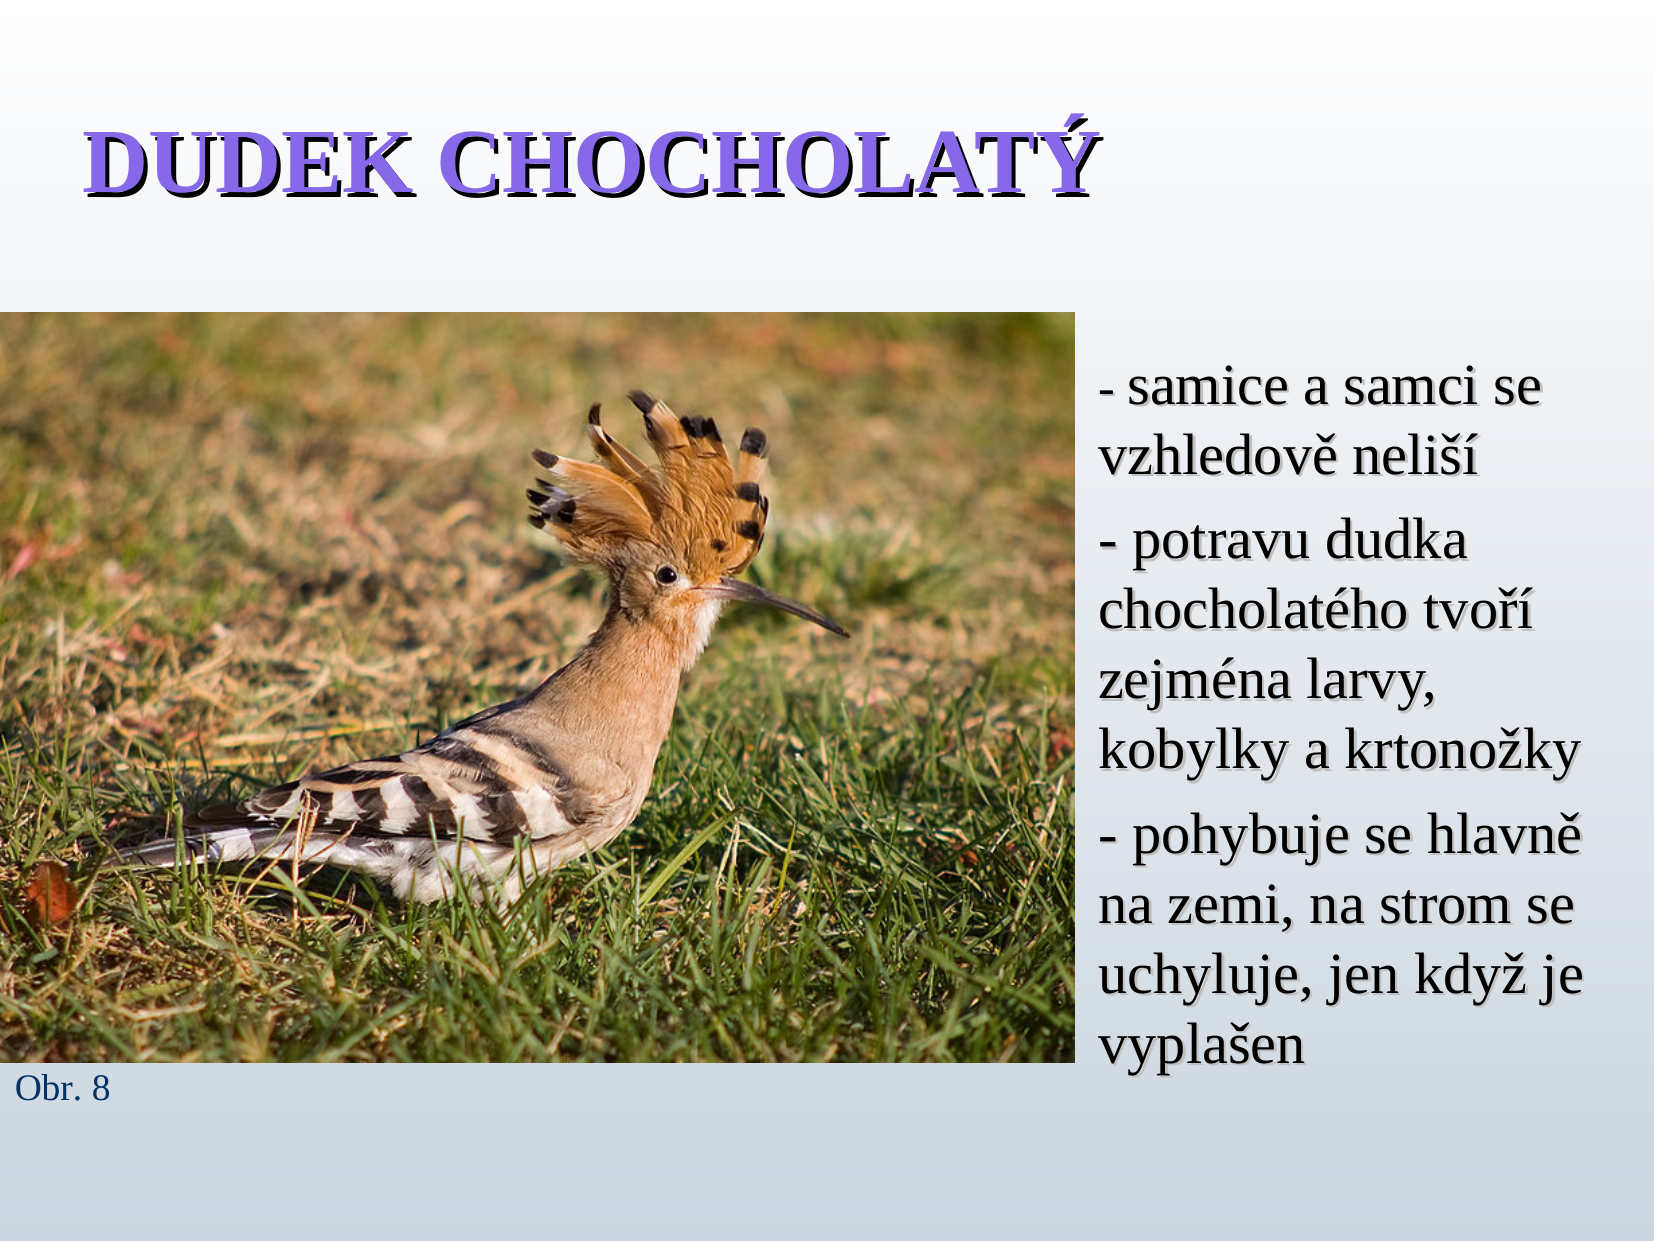

# DUDEK CHOCHOLATÝ
- samice a samci se vzhledově neliší
- potravu dudka chocholatého tvoří zejména larvy, kobylky a krtonožky
- pohybuje se hlavně na zemi, na strom se uchyluje, jen když je vyplašen
Obr. 8